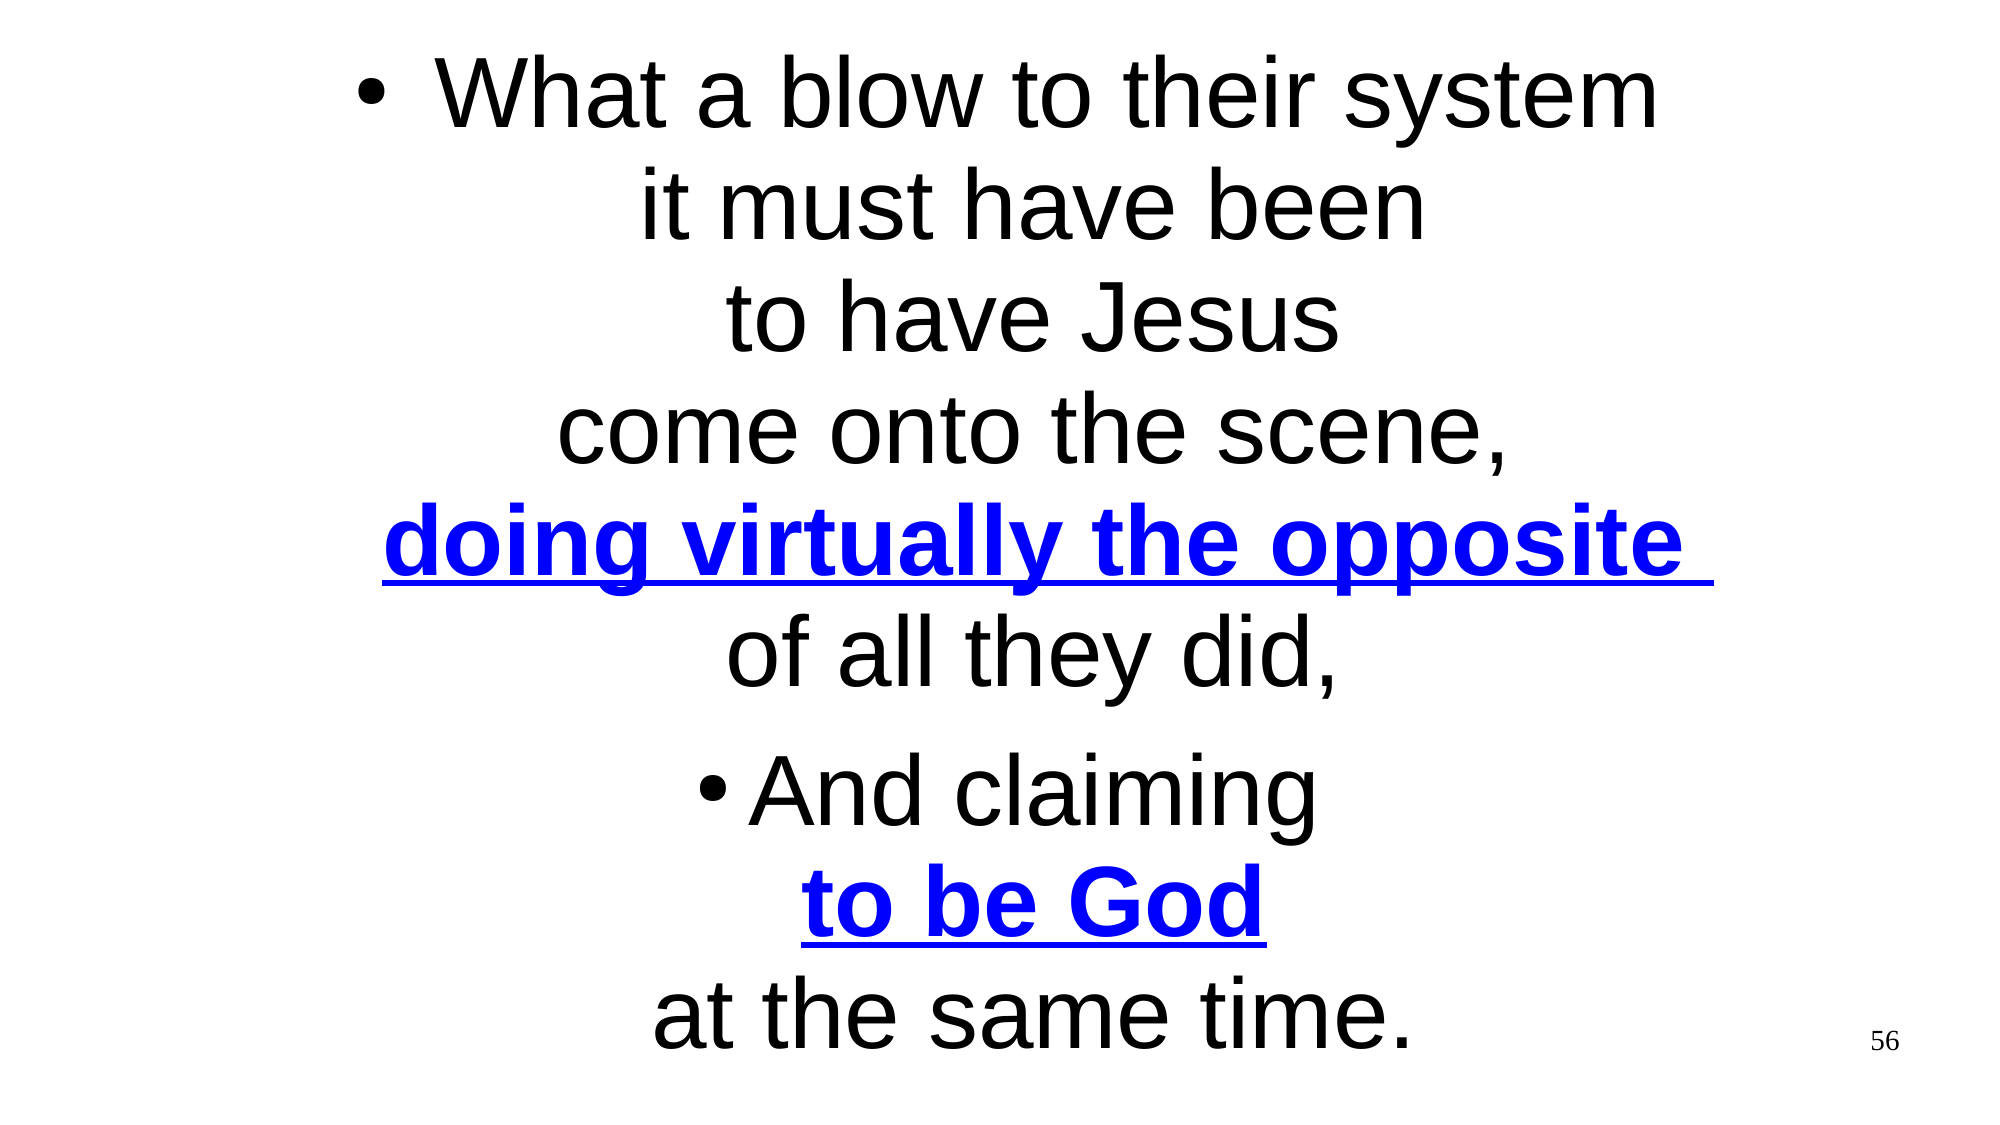

# What a blow to their system it must have been to have Jesus come onto the scene, doing virtually the opposite of all they did,
And claiming
to be God
at the same time.
56